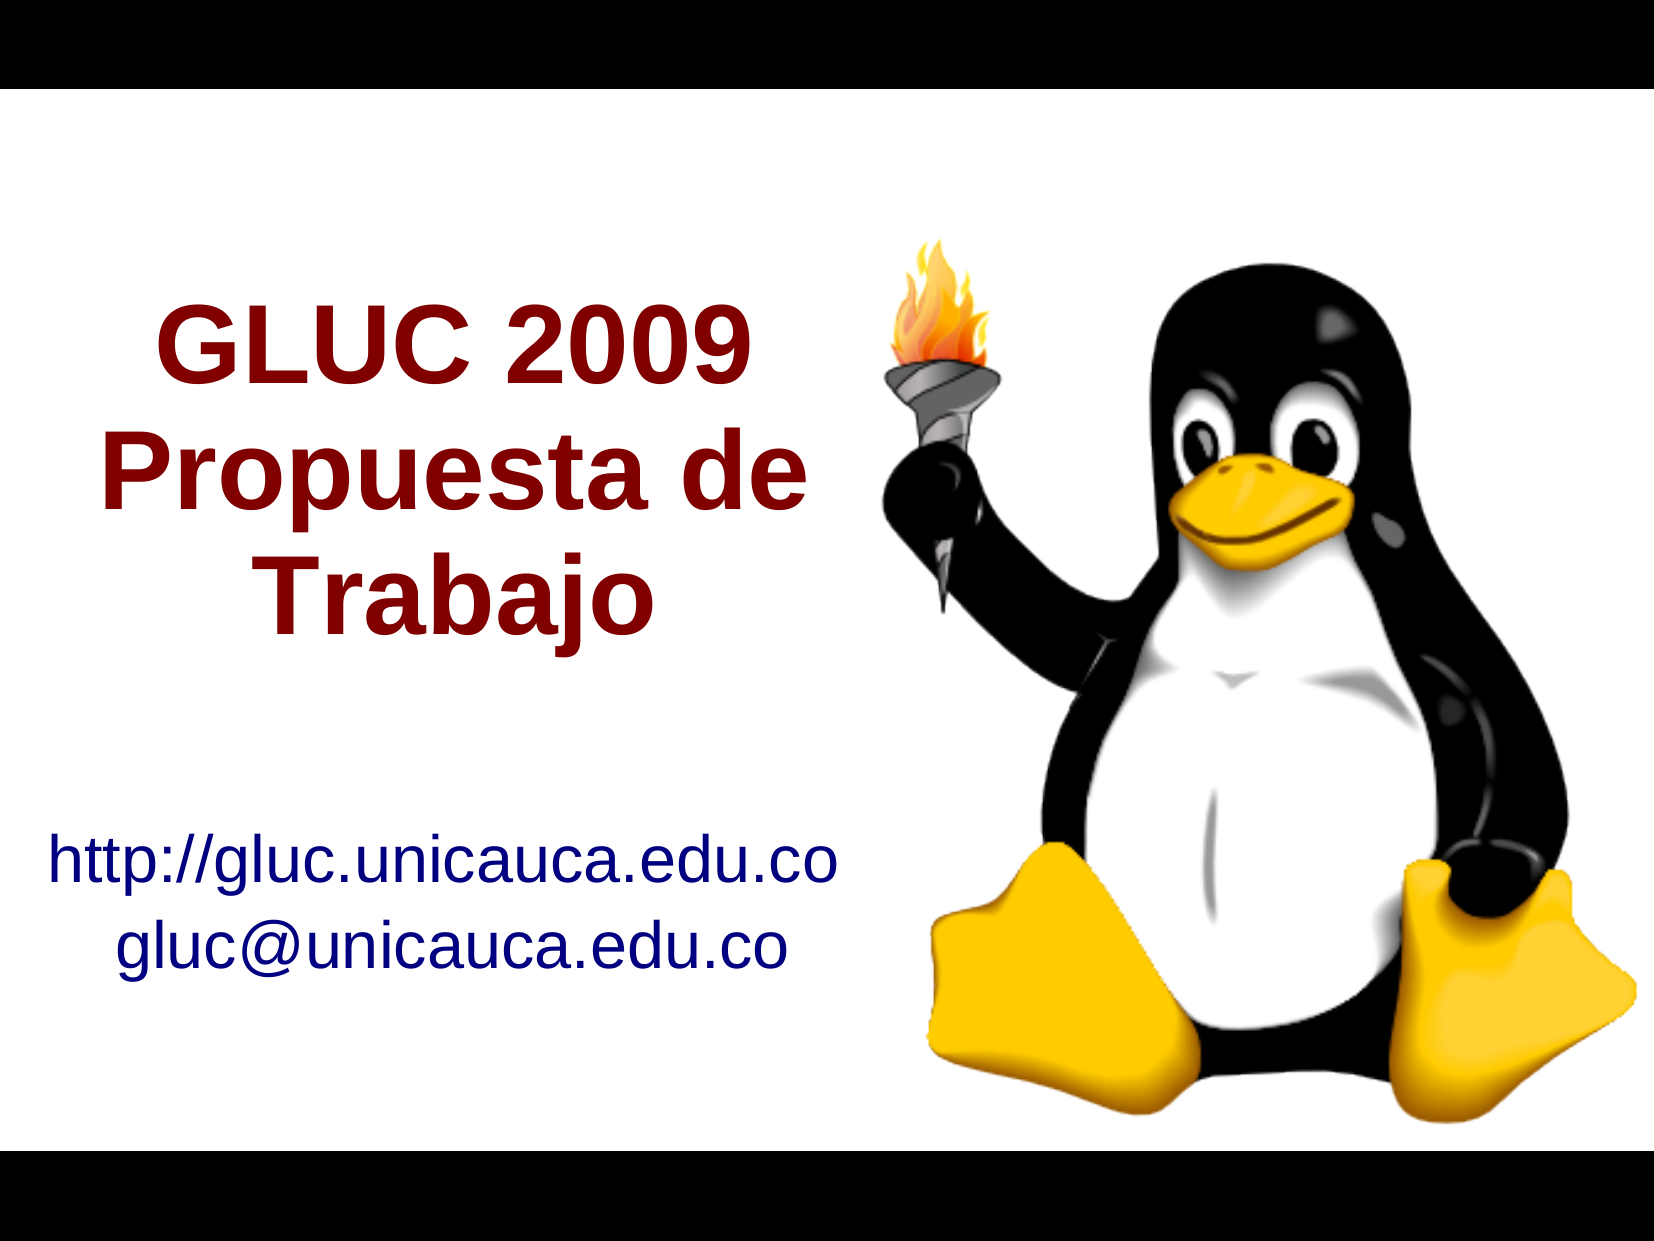

# GLUC 2009 Propuesta de Trabajo
http://gluc.unicauca.edu.co
gluc@unicauca.edu.co